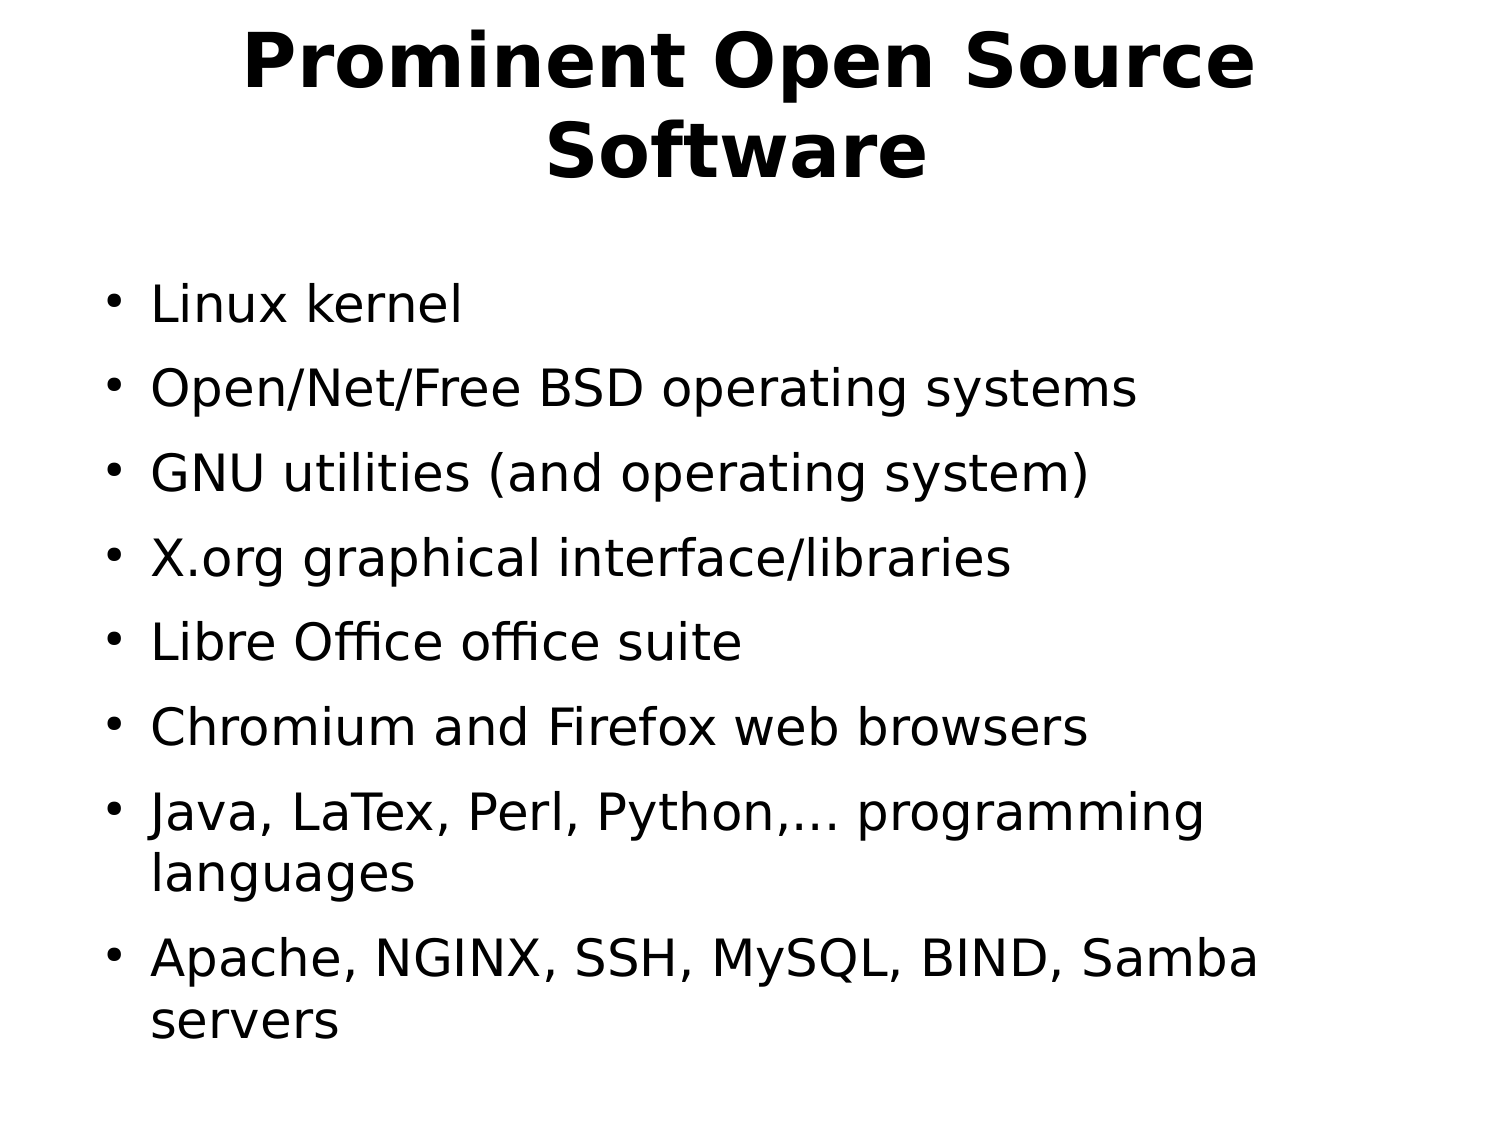

# Prominent Open Source Software
Linux kernel
Open/Net/Free BSD operating systems
GNU utilities (and operating system)
X.org graphical interface/libraries
Libre Office office suite
Chromium and Firefox web browsers
Java, LaTex, Perl, Python,... programming languages
Apache, NGINX, SSH, MySQL, BIND, Samba servers